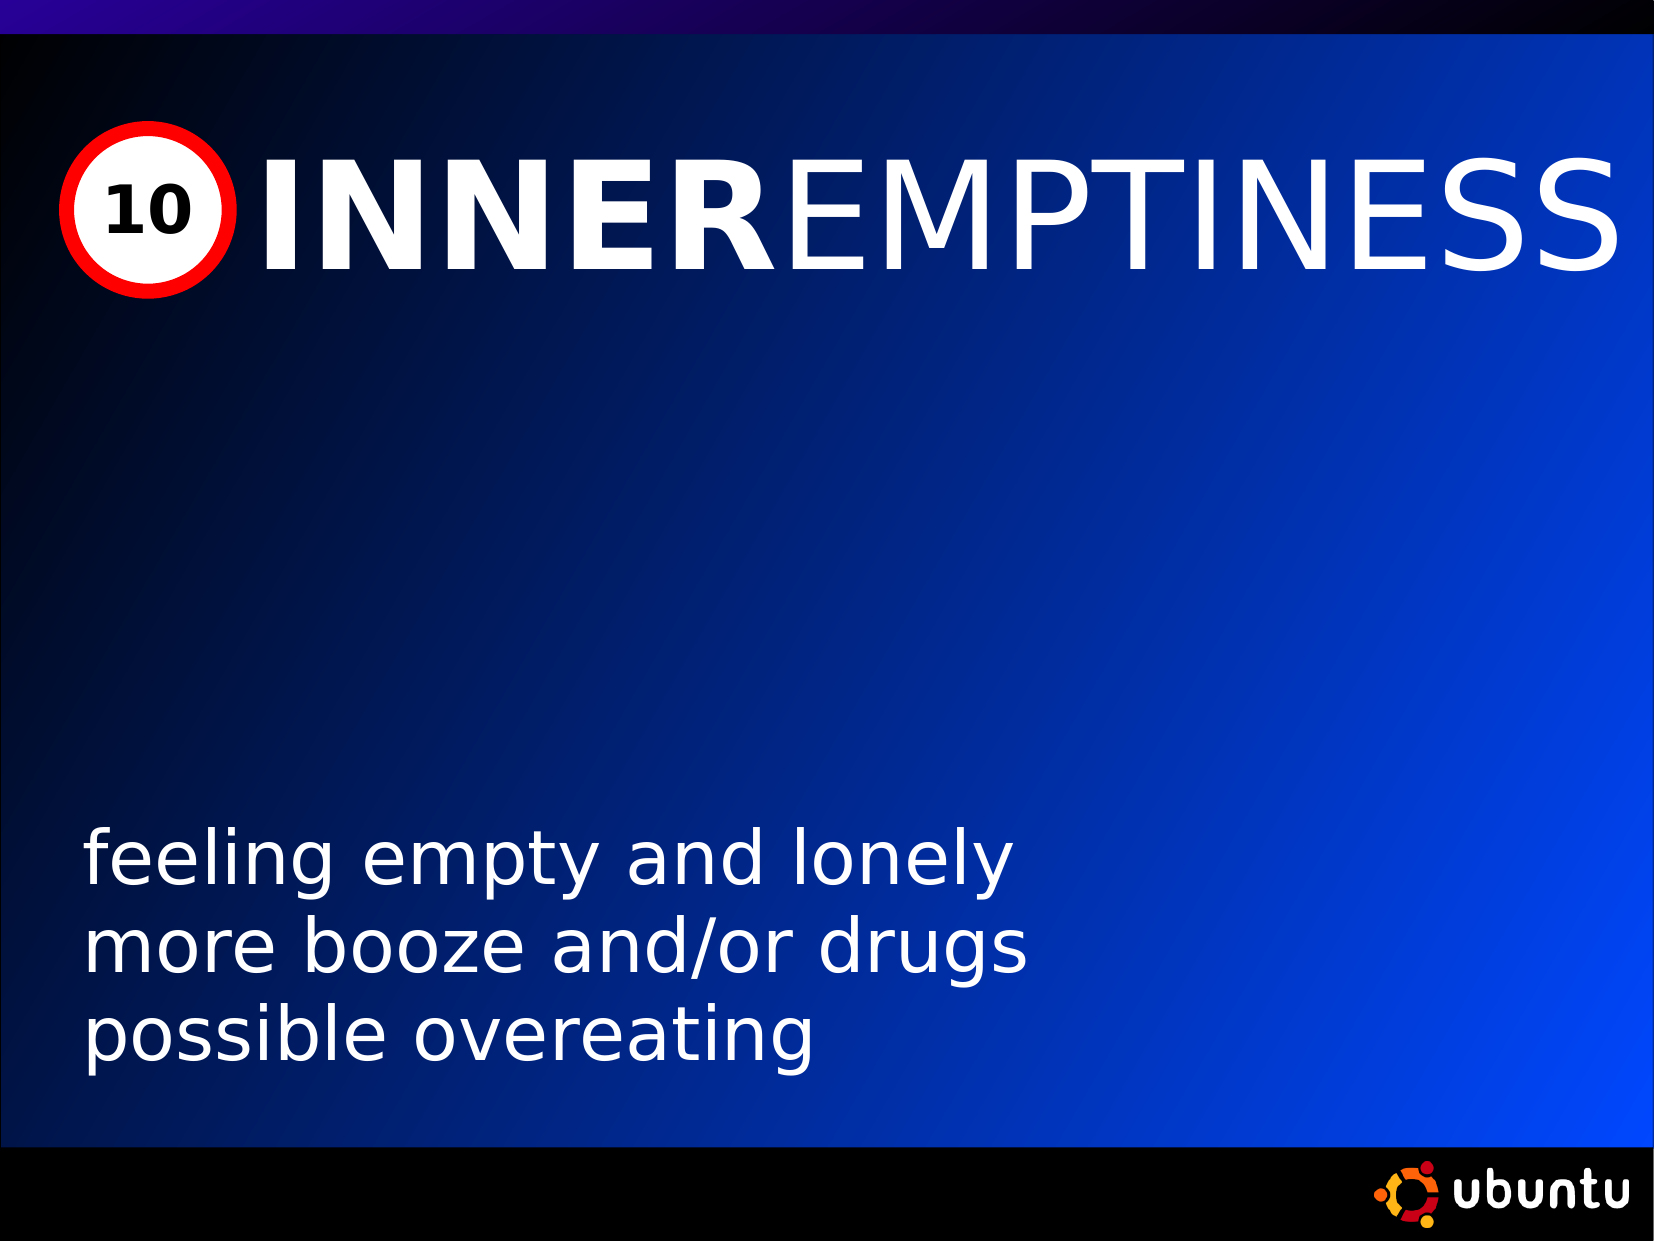

10
INNEREMPTINESS
feeling empty and lonely
more booze and/or drugs
possible overeating